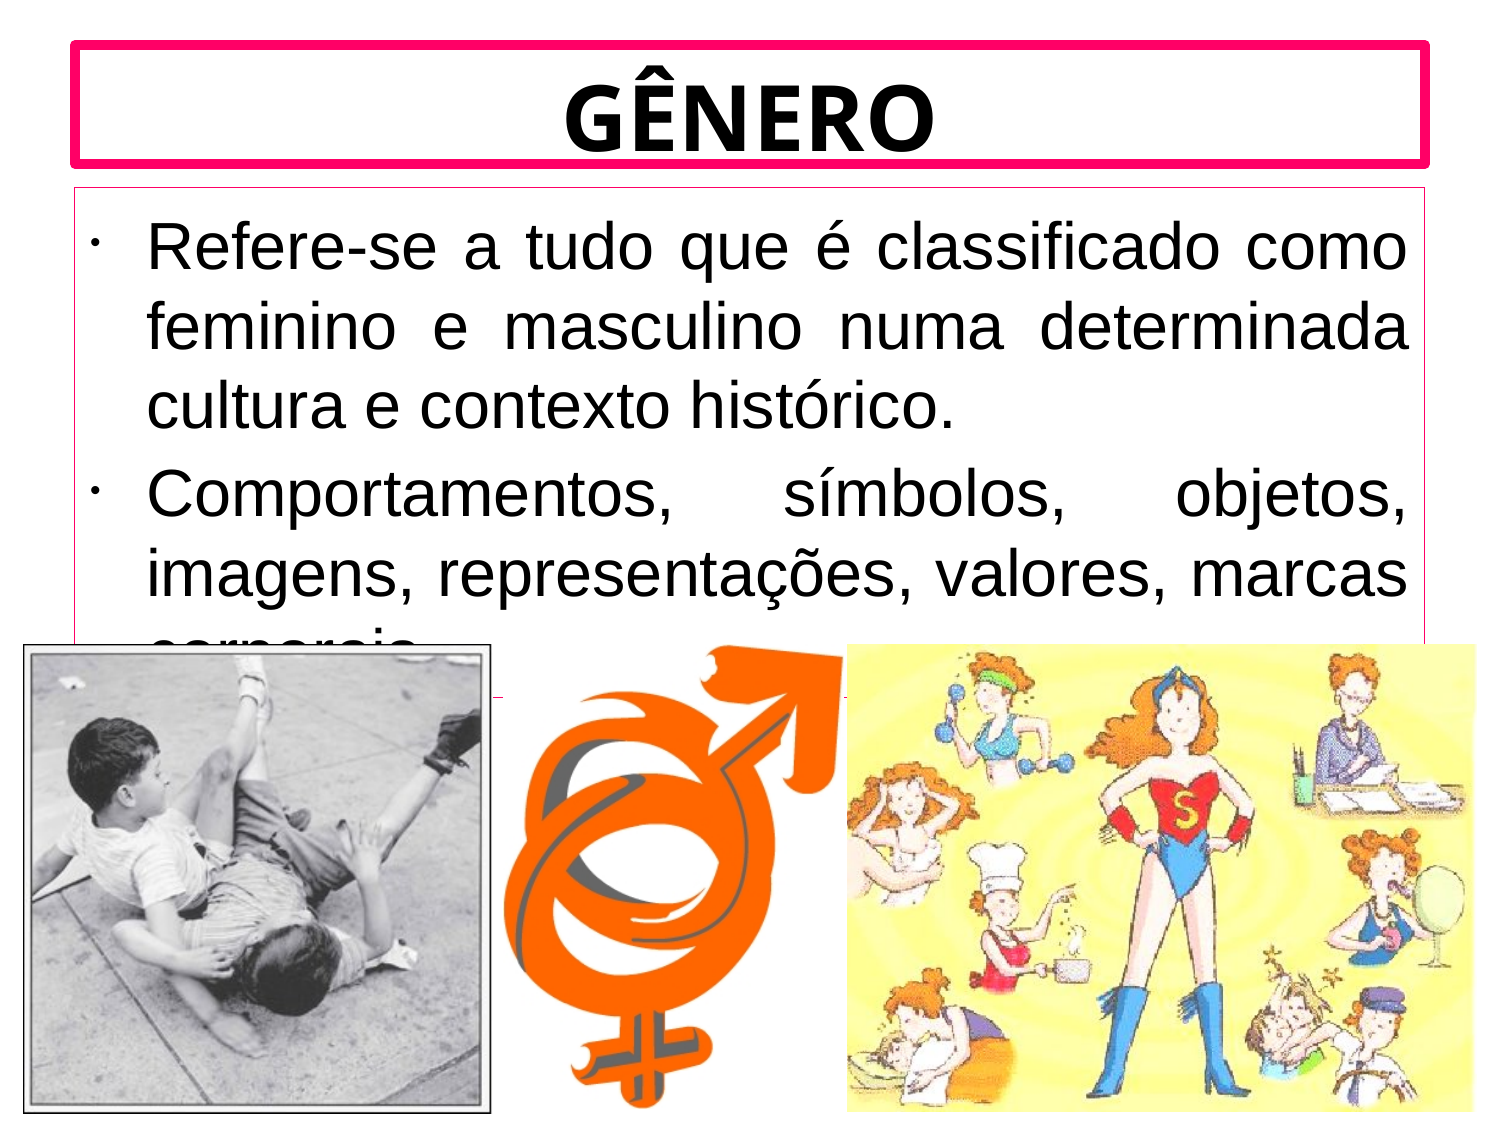

GÊNERO
Refere-se a tudo que é classificado como feminino e masculino numa determinada cultura e contexto histórico.
Comportamentos, símbolos, objetos, imagens, representações, valores, marcas corporais...